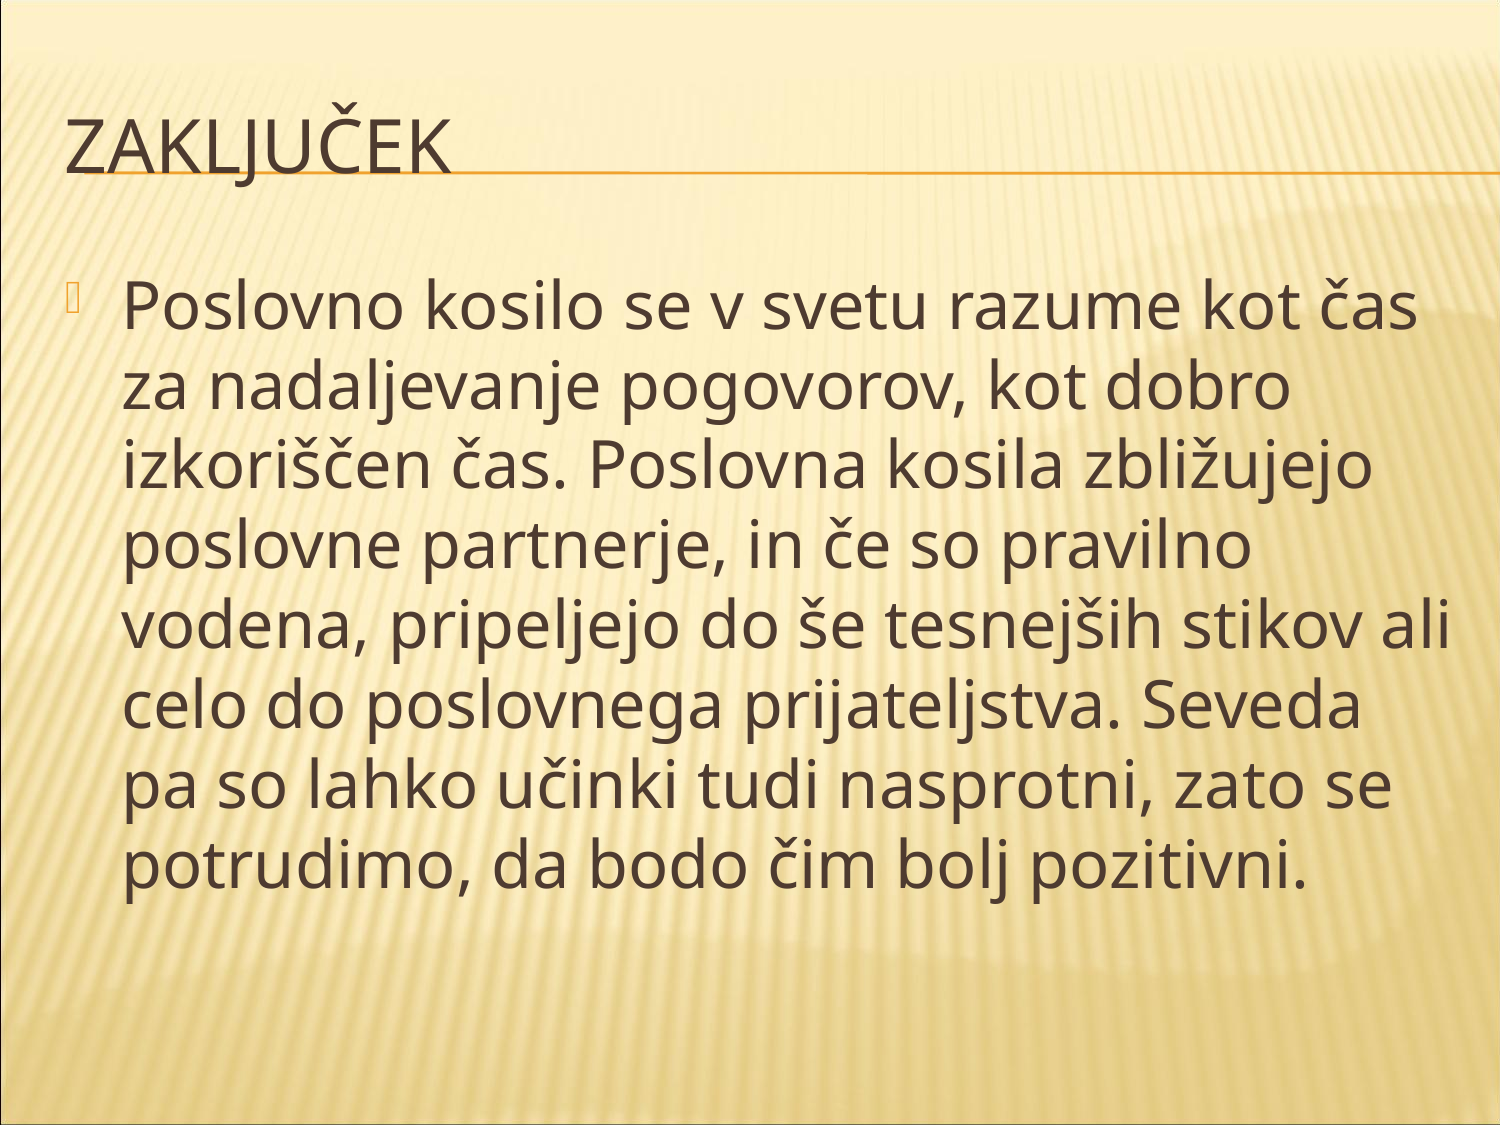

# zaključek
Poslovno kosilo se v svetu razume kot čas za nadaljevanje pogovorov, kot dobro izkoriščen čas. Poslovna kosila zbližujejo poslovne partnerje, in če so pravilno vodena, pripeljejo do še tesnejših stikov ali celo do poslovnega prijateljstva. Seveda pa so lahko učinki tudi nasprotni, zato se potrudimo, da bodo čim bolj pozitivni.